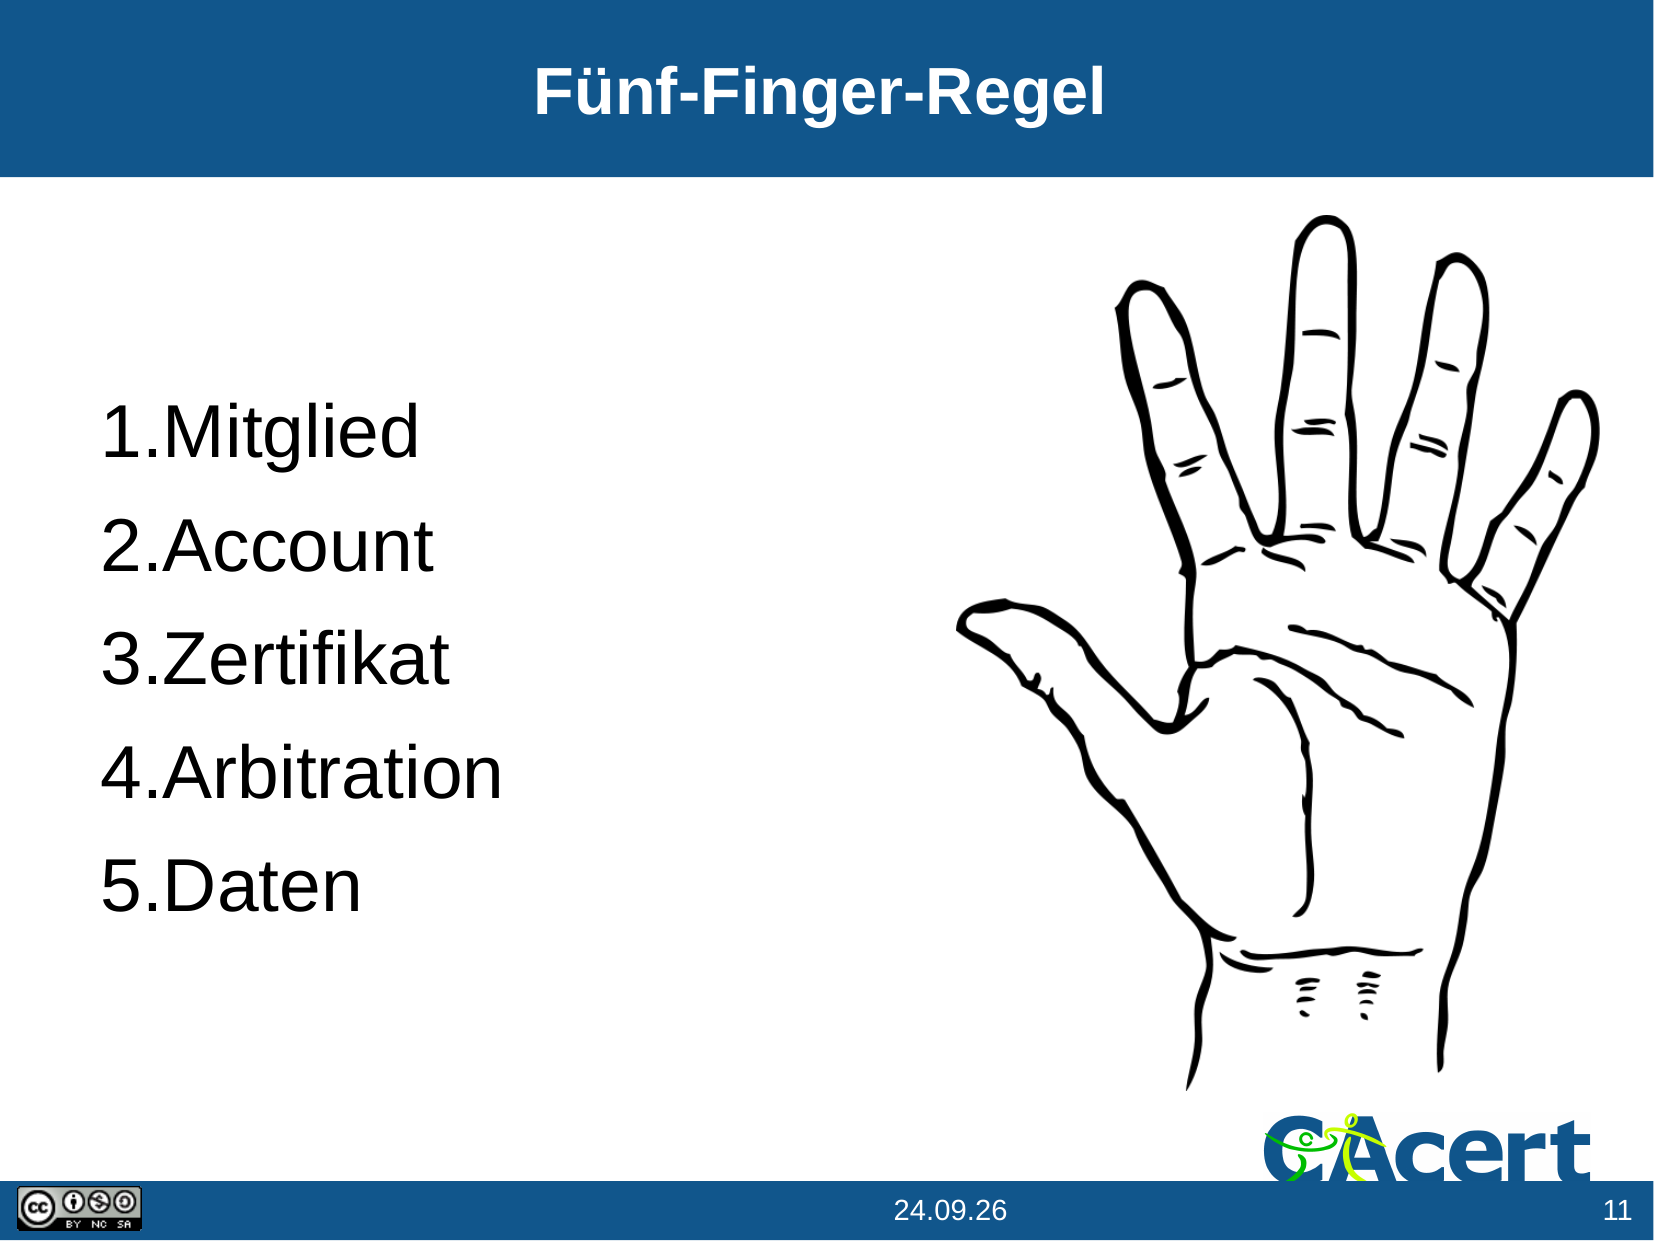

# Fünf-Finger-Regel
Mitglied
Account
Zertifikat
Arbitration
Daten